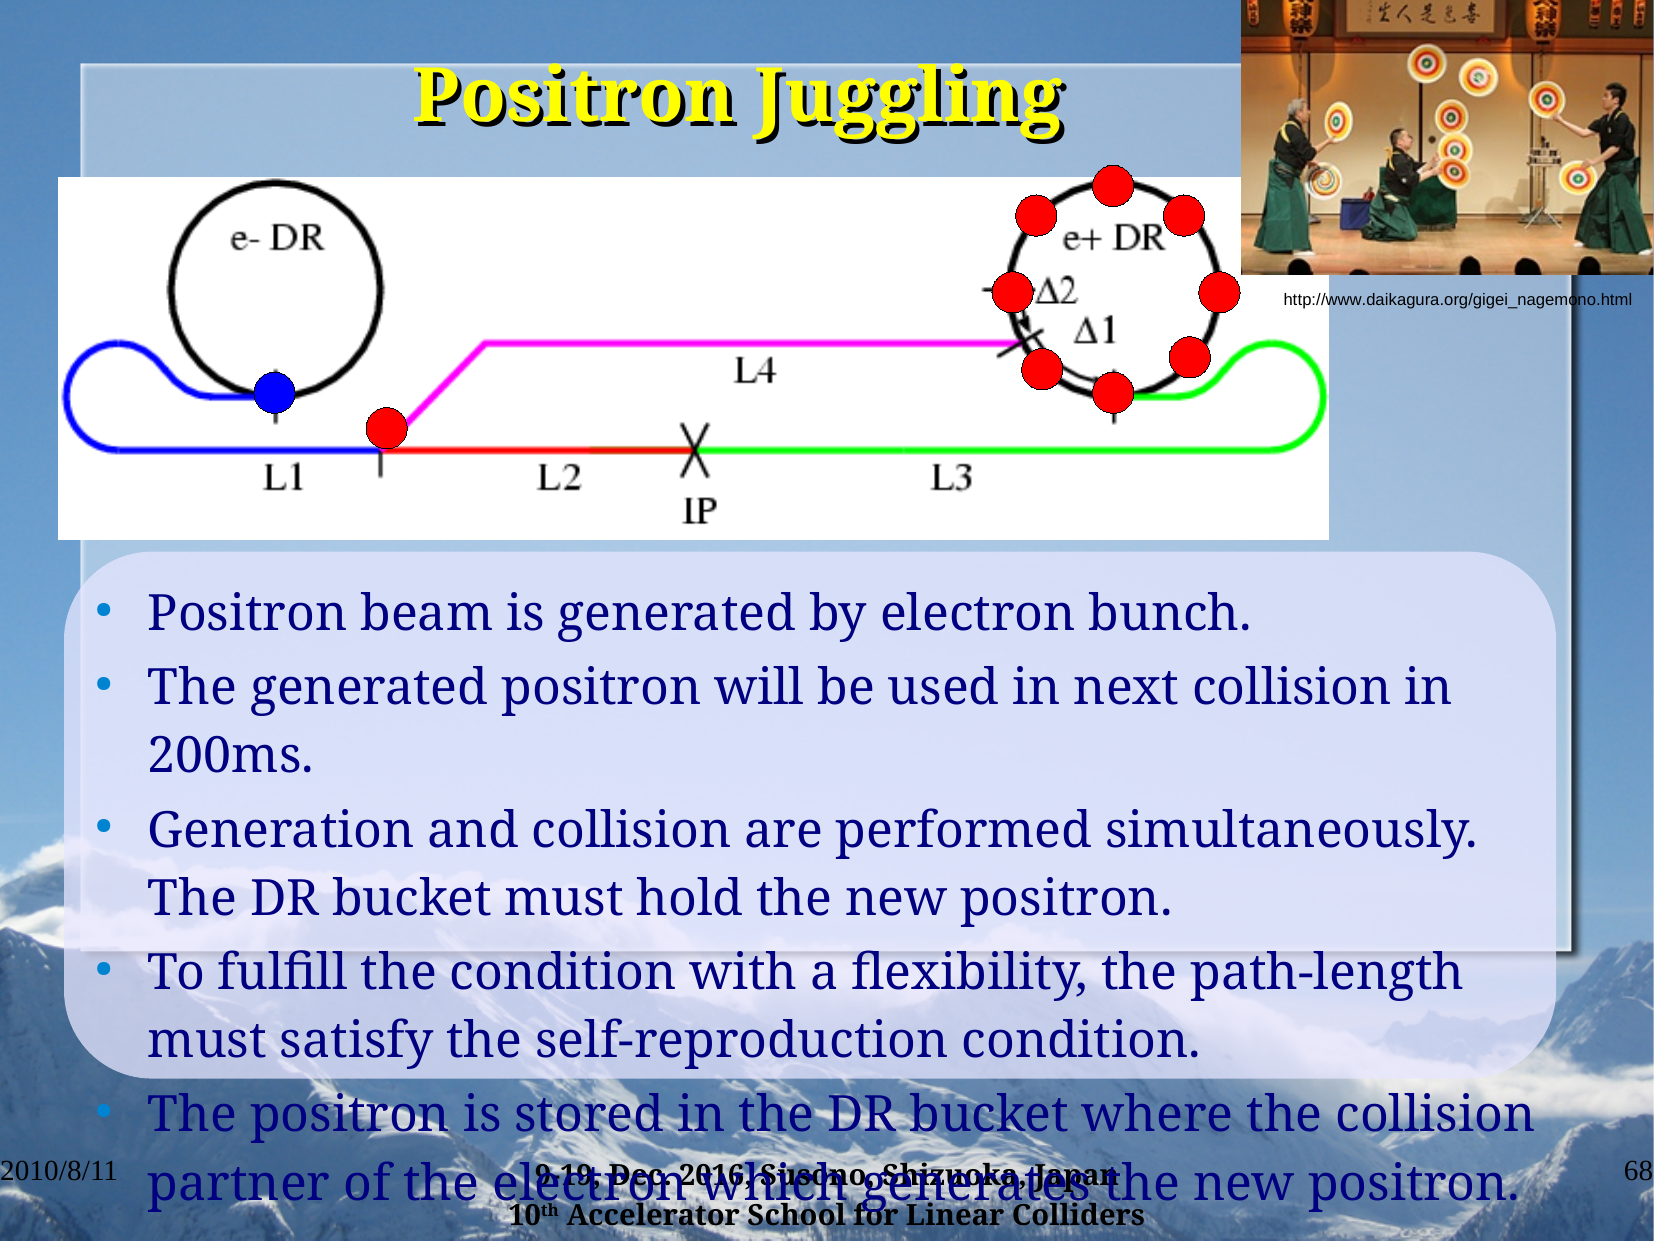

# Positron Juggling
http://www.daikagura.org/gigei_nagemono.html
Positron beam is generated by electron bunch.
The generated positron will be used in next collision in 200ms.
Generation and collision are performed simultaneously. The DR bucket must hold the new positron.
To fulfill the condition with a flexibility, the path-length must satisfy the self-reproduction condition.
The positron is stored in the DR bucket where the collision partner of the electron which generates the new positron.
2010/8/11
68